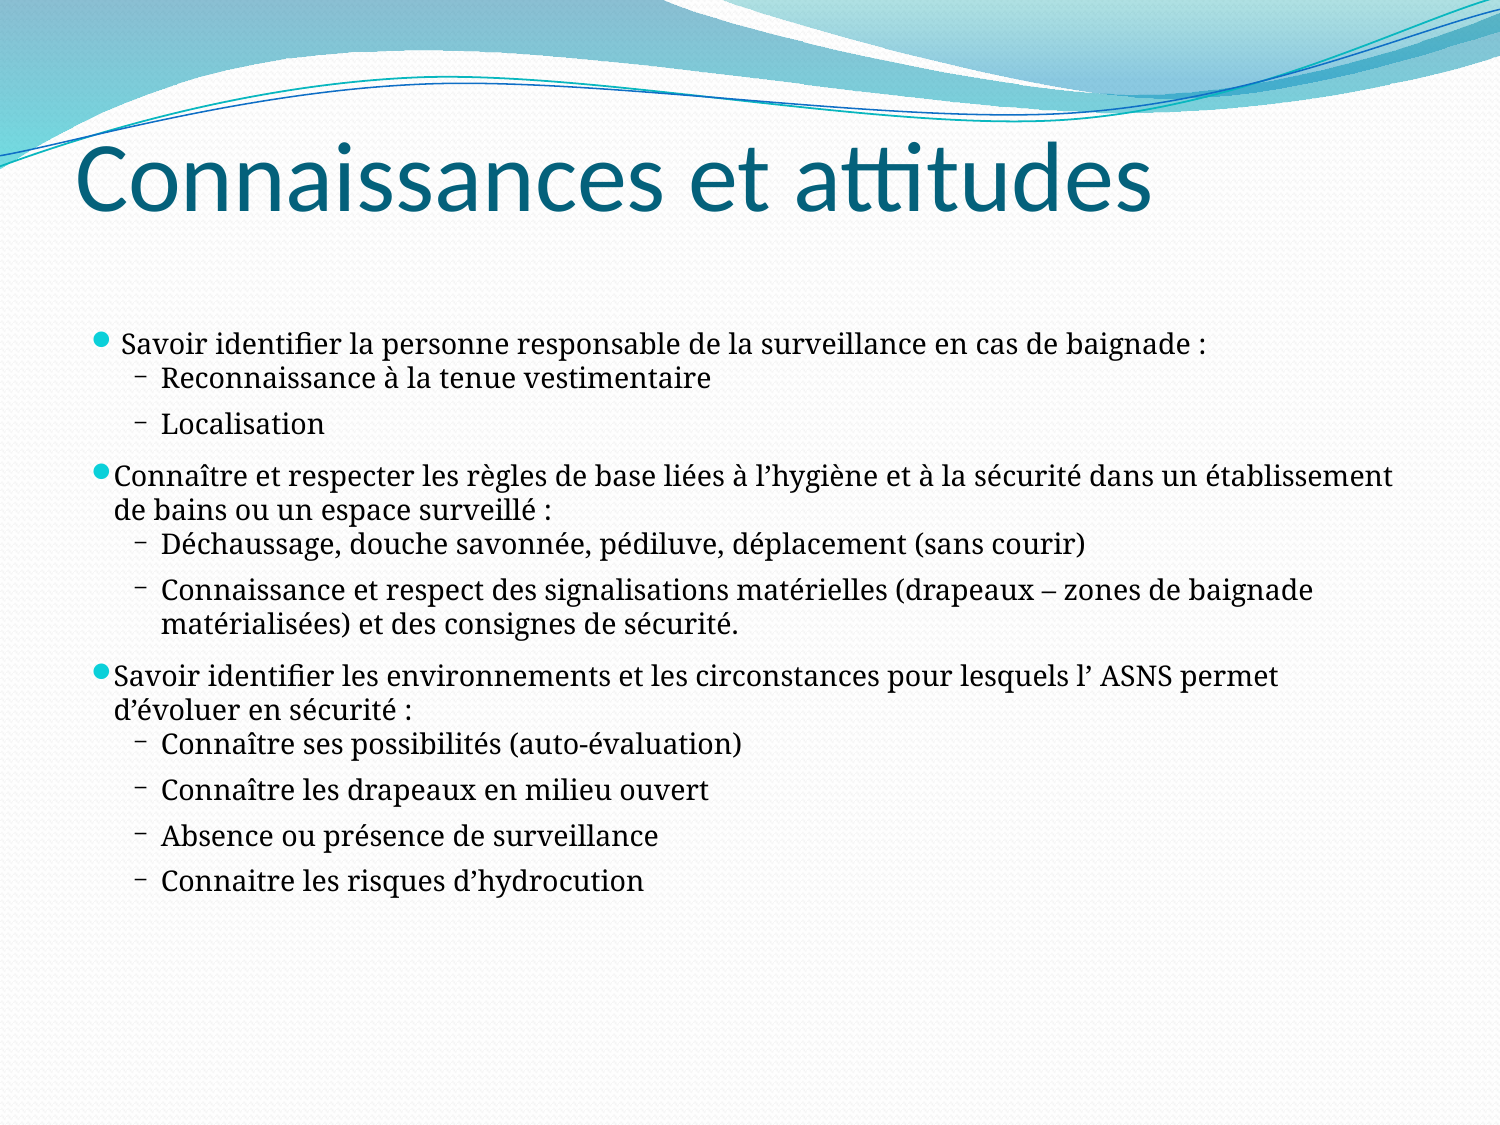

# Connaissances et attitudes
 Savoir identifier la personne responsable de la surveillance en cas de baignade :
Reconnaissance à la tenue vestimentaire
Localisation
Connaître et respecter les règles de base liées à l’hygiène et à la sécurité dans un établissement de bains ou un espace surveillé :
Déchaussage, douche savonnée, pédiluve, déplacement (sans courir)
Connaissance et respect des signalisations matérielles (drapeaux – zones de baignade matérialisées) et des consignes de sécurité.
Savoir identifier les environnements et les circonstances pour lesquels l’ ASNS permet d’évoluer en sécurité :
Connaître ses possibilités (auto-évaluation)
Connaître les drapeaux en milieu ouvert
Absence ou présence de surveillance
Connaitre les risques d’hydrocution